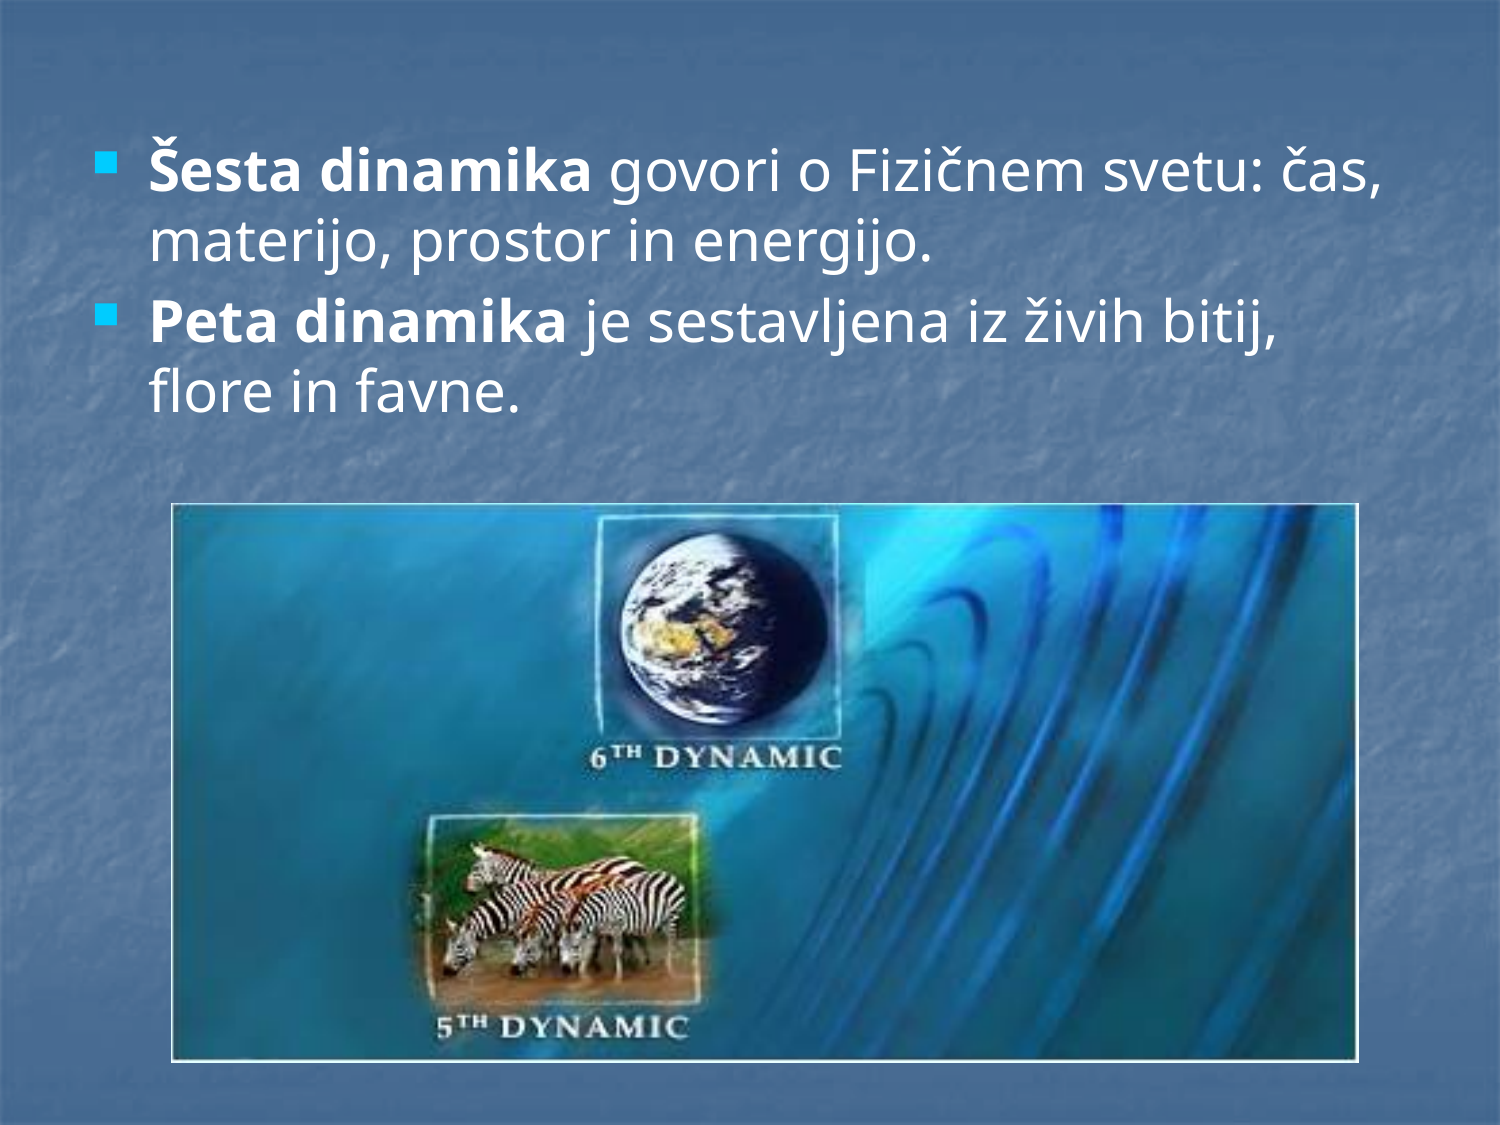

# Šesta dinamika govori o Fizičnem svetu: čas, materijo, prostor in energijo.
Peta dinamika je sestavljena iz živih bitij, flore in favne.